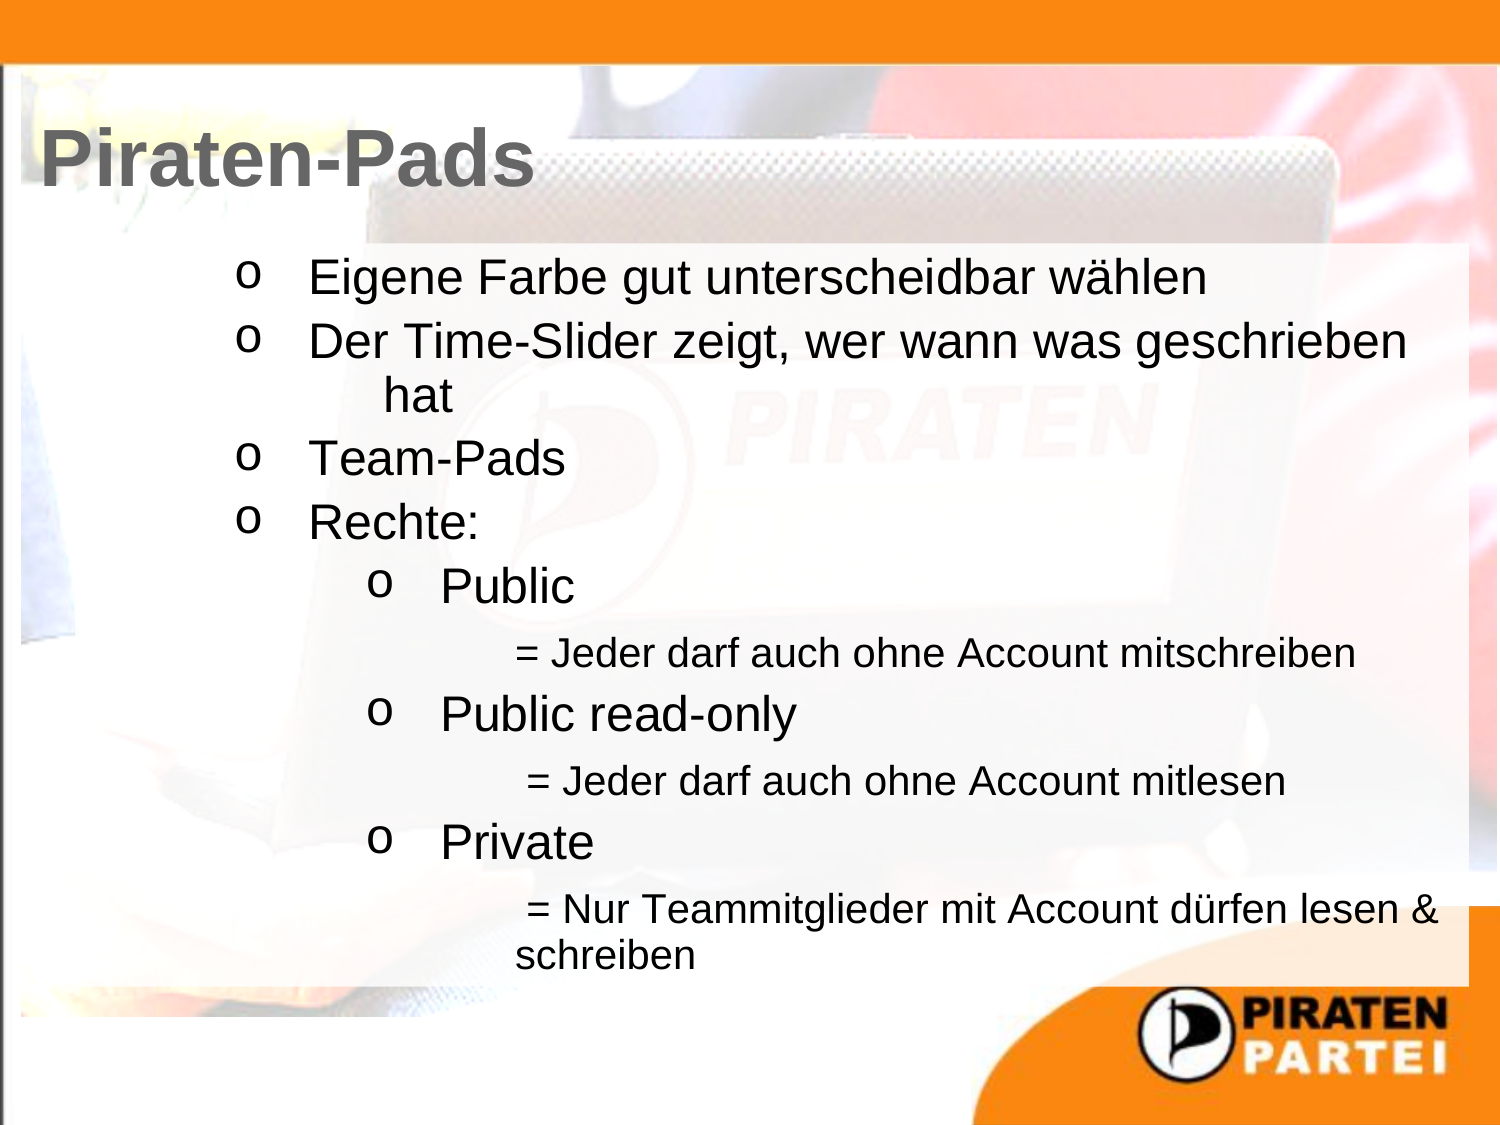

# Piraten-Pads
Eigene Farbe gut unterscheidbar wählen
Der Time-Slider zeigt, wer wann was geschrieben hat
Team-Pads
Rechte:
Public
	= Jeder darf auch ohne Account mitschreiben
Public read-only
	 = Jeder darf auch ohne Account mitlesen
Private
	 = Nur Teammitglieder mit Account dürfen lesen & schreiben